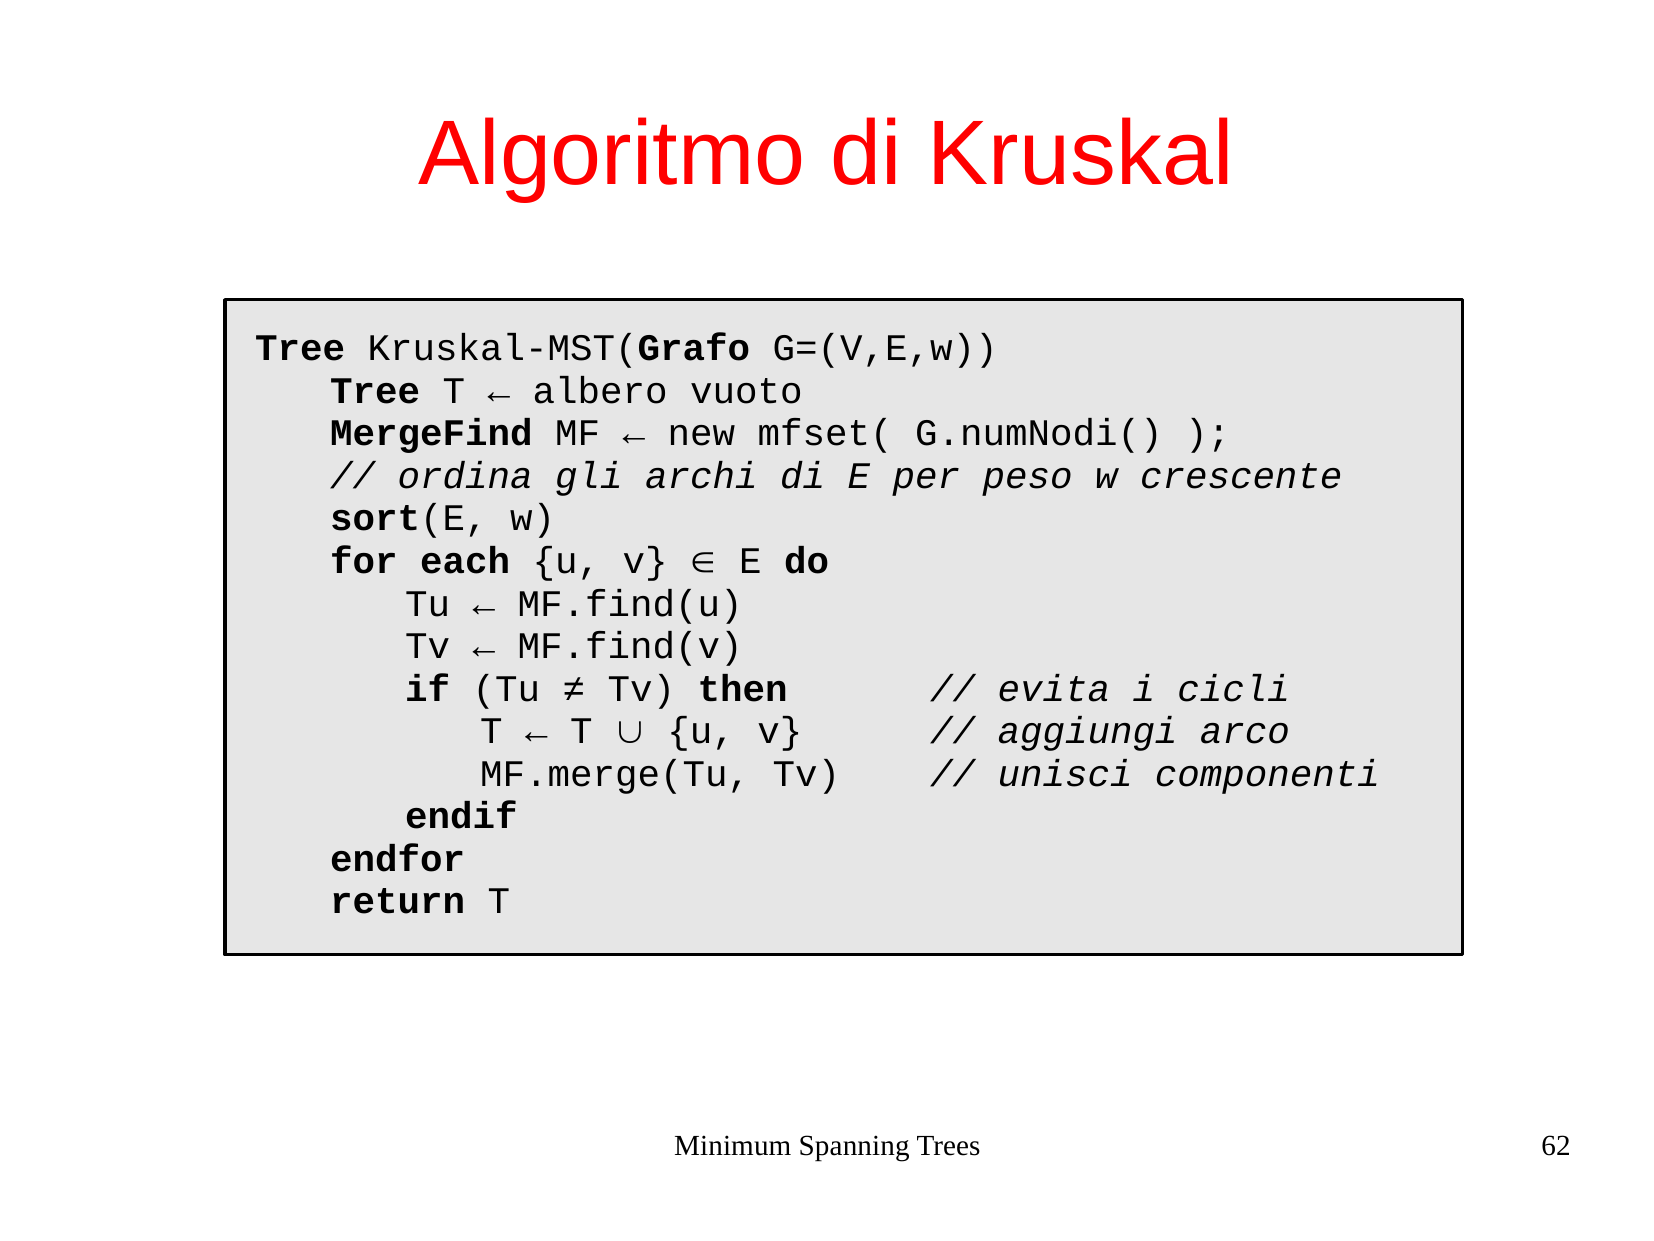

# Algoritmo di Kruskal
Tree Kruskal-MST(Grafo G=(V,E,w))
	Tree T ← albero vuoto
	MergeFind MF ← new mfset( G.numNodi() );
	// ordina gli archi di E per peso w crescente
	sort(E, w)
	for each {u, v}  E do
		Tu ← MF.find(u)
		Tv ← MF.find(v)
		if (Tu ≠ Tv) then		// evita i cicli
			T ← T ∪ {u, v}		// aggiungi arco
			MF.merge(Tu, Tv) 	// unisci componenti
		endif
	endfor
	return T
Minimum Spanning Trees
62